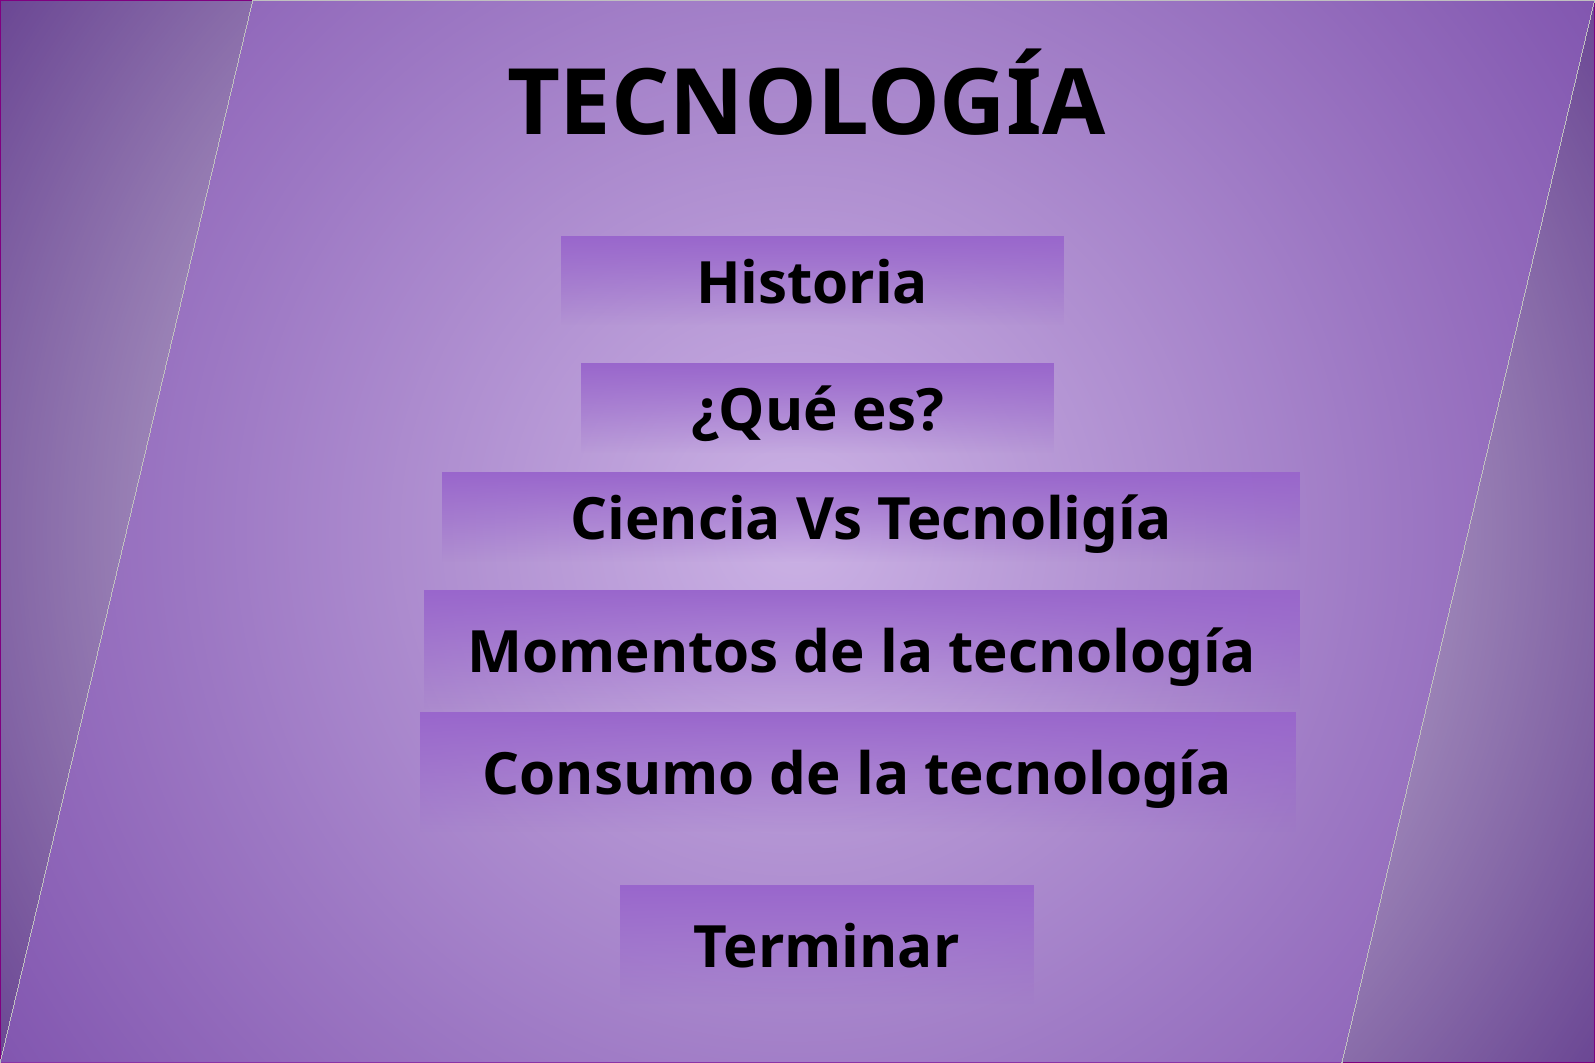

TECNOLOGÍA
Historia
¿Qué es?
Ciencia Vs Tecnoligía
Momentos de la tecnología
Consumo de la tecnología
Terminar